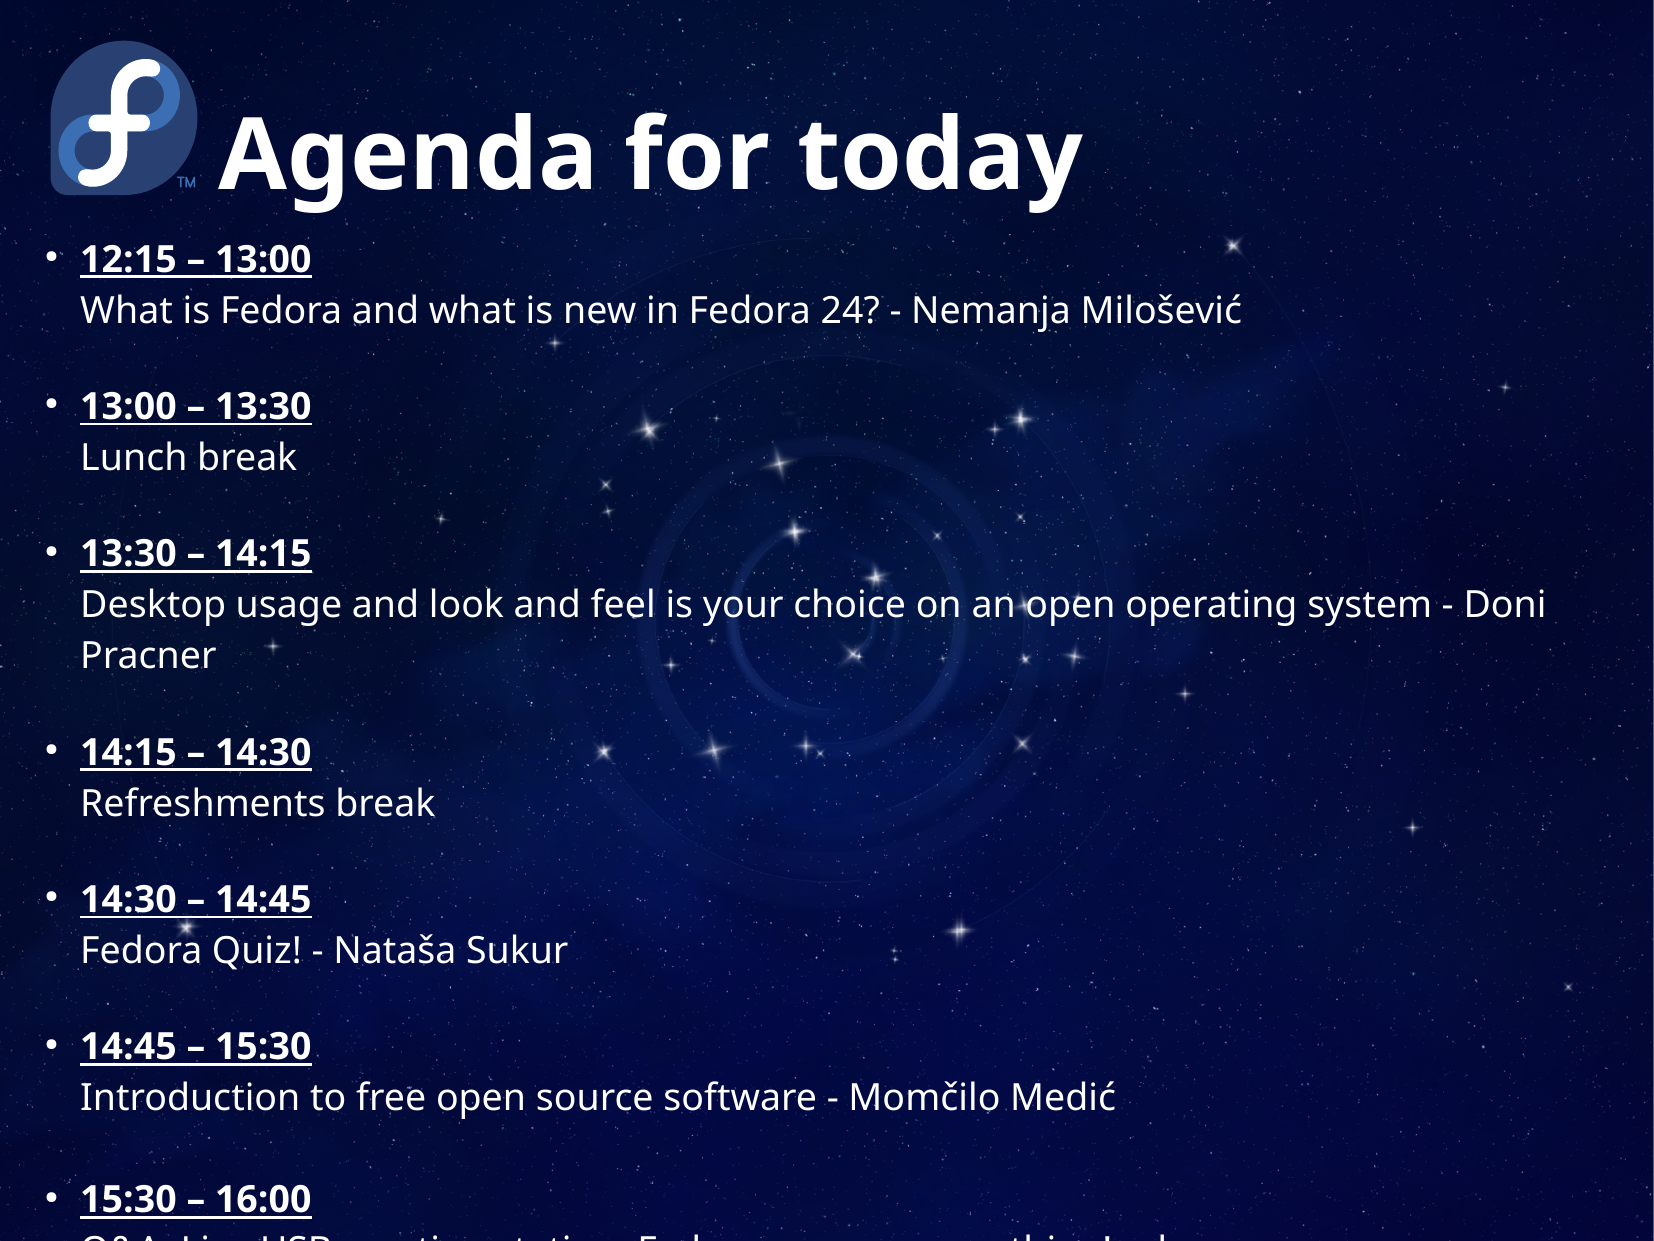

Agenda for today
12:15 – 13:00
What is Fedora and what is new in Fedora 24? - Nemanja Milošević
13:00 – 13:30
Lunch break
13:30 – 14:15
Desktop usage and look and feel is your choice on an open operating system - Doni Pracner
14:15 – 14:30
Refreshments break
14:30 – 14:45
Fedora Quiz! - Nataša Sukur
14:45 – 15:30
Introduction to free open source software - Momčilo Medić
15:30 – 16:00
Q&A, Live USB creation station, Fedora runs on everything! - demo zone